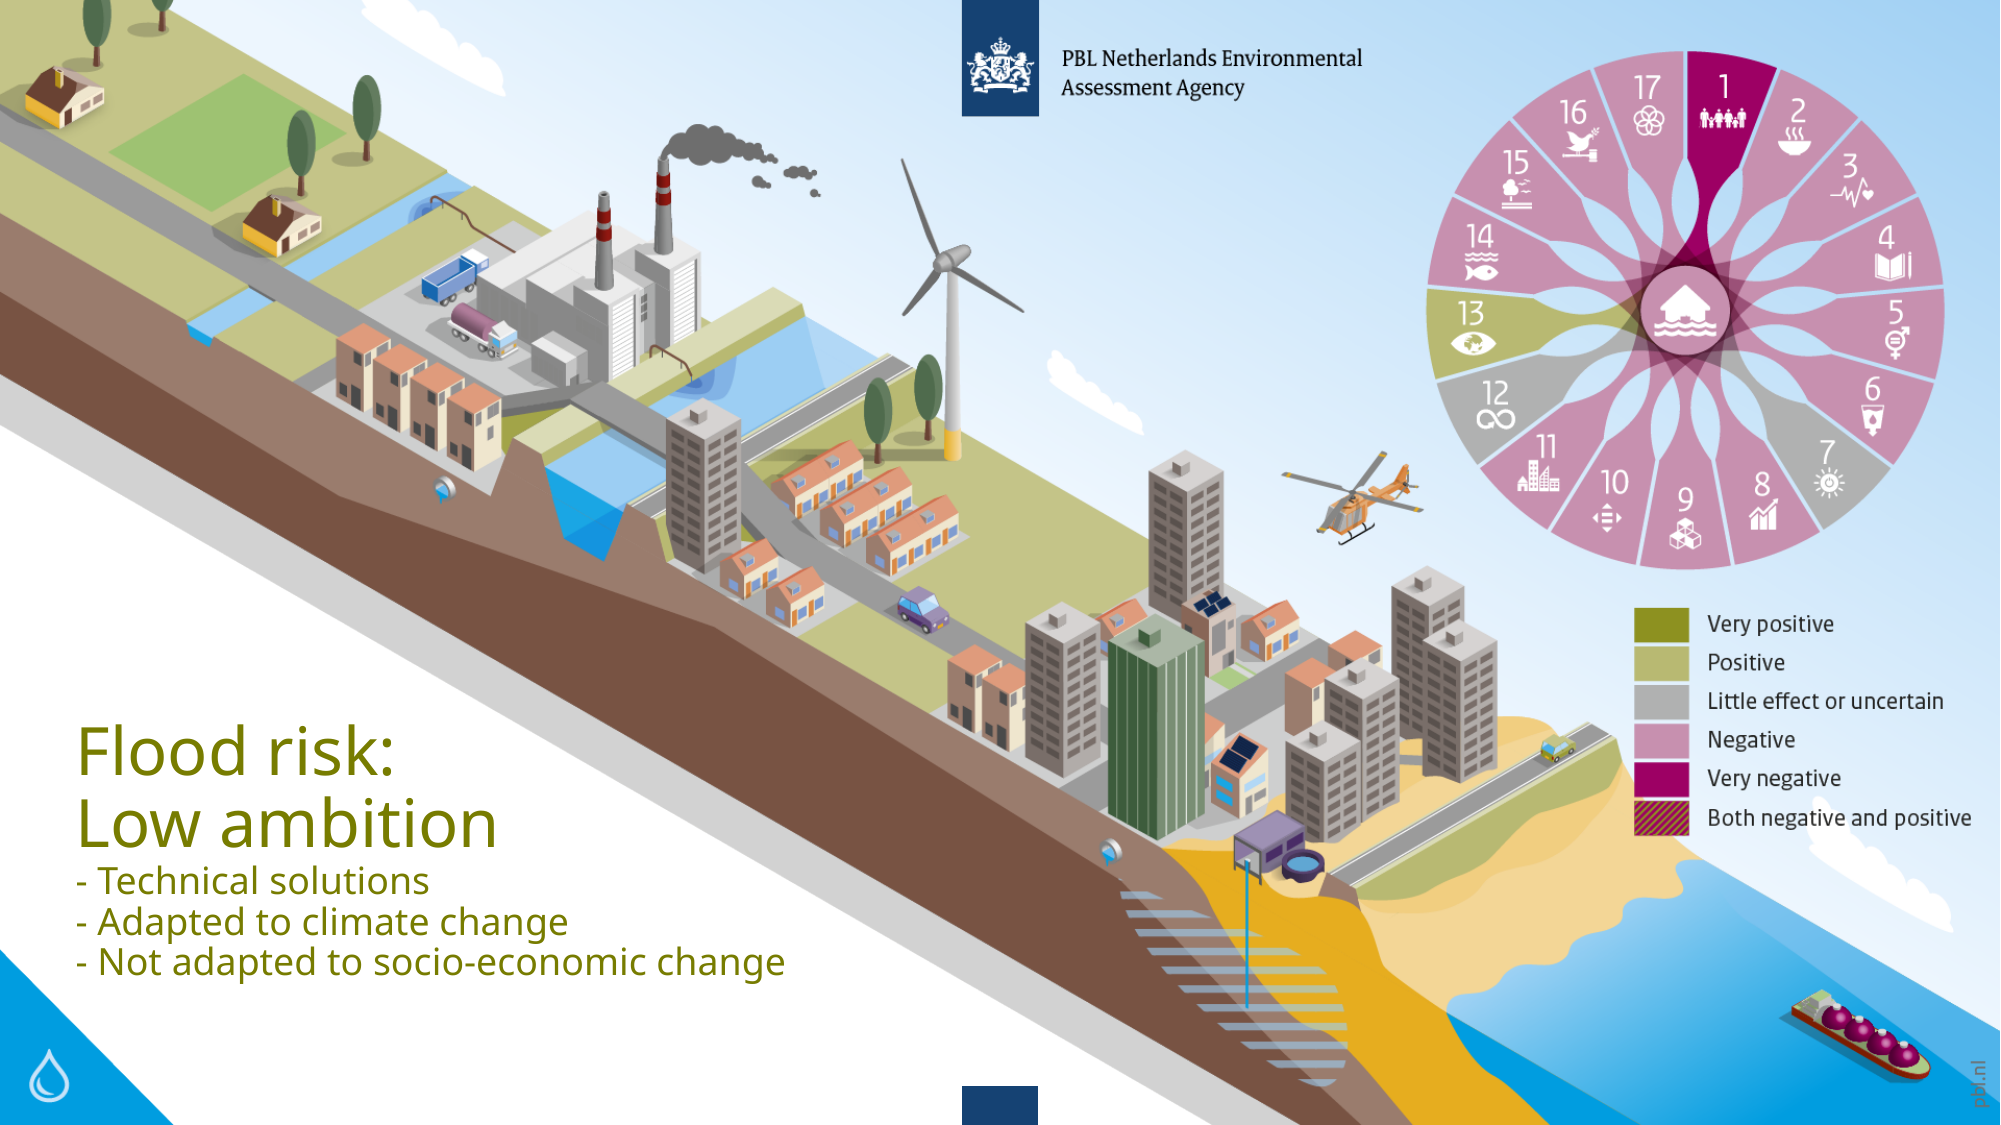

Flood risk:
Low ambition
- Technical solutions
- Adapted to climate change
- Not adapted to socio-economic change